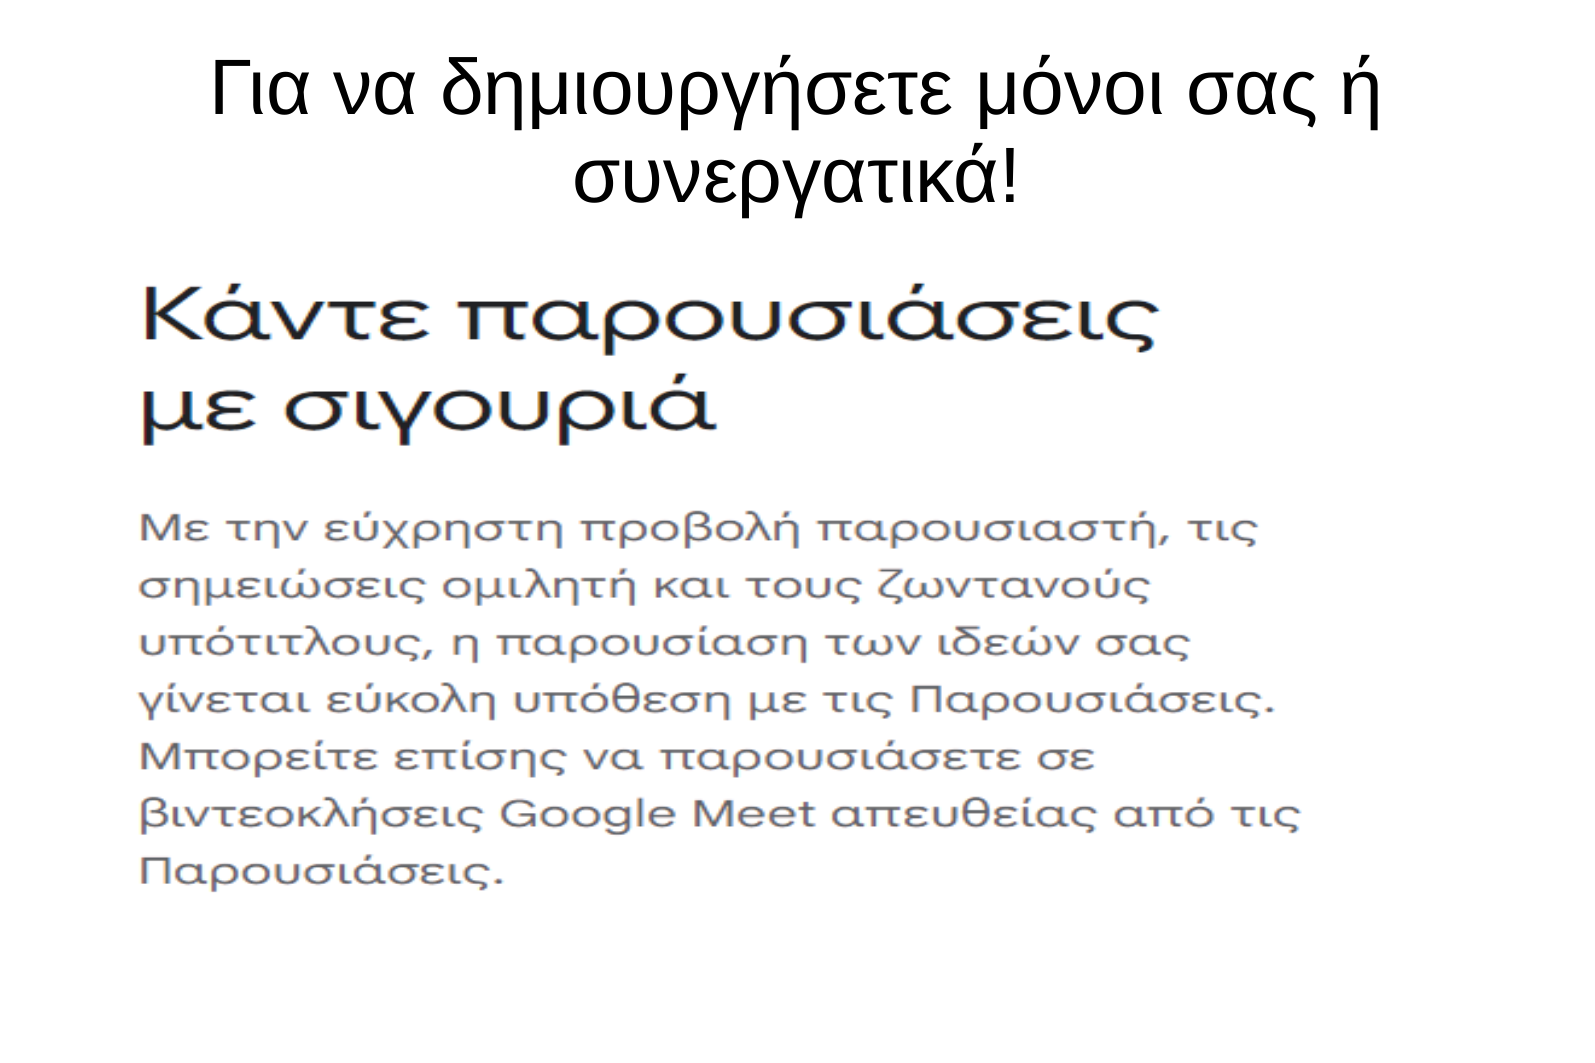

# Για να δημιουργήσετε μόνοι σας ή συνεργατικά!